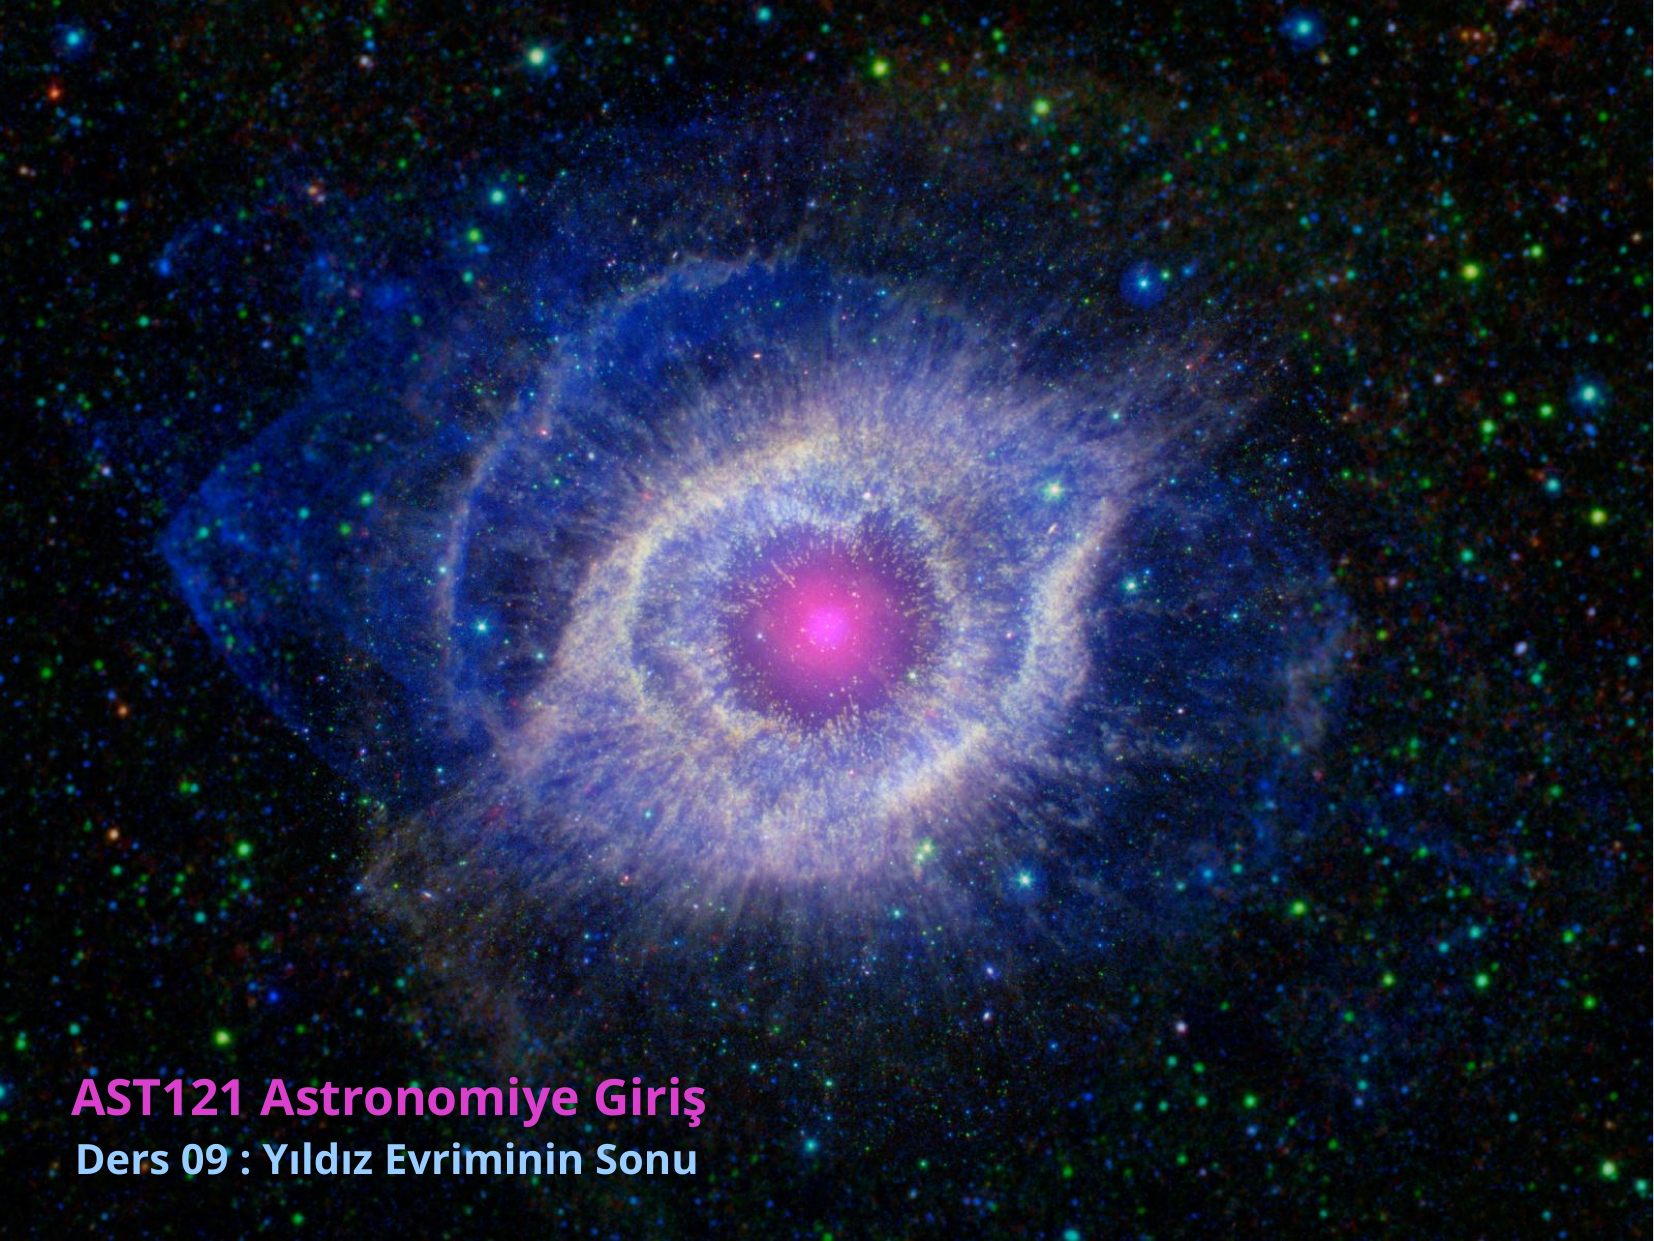

# AST121 Astronomiye Giriş
Ders 09 : Yıldız Evriminin Sonu